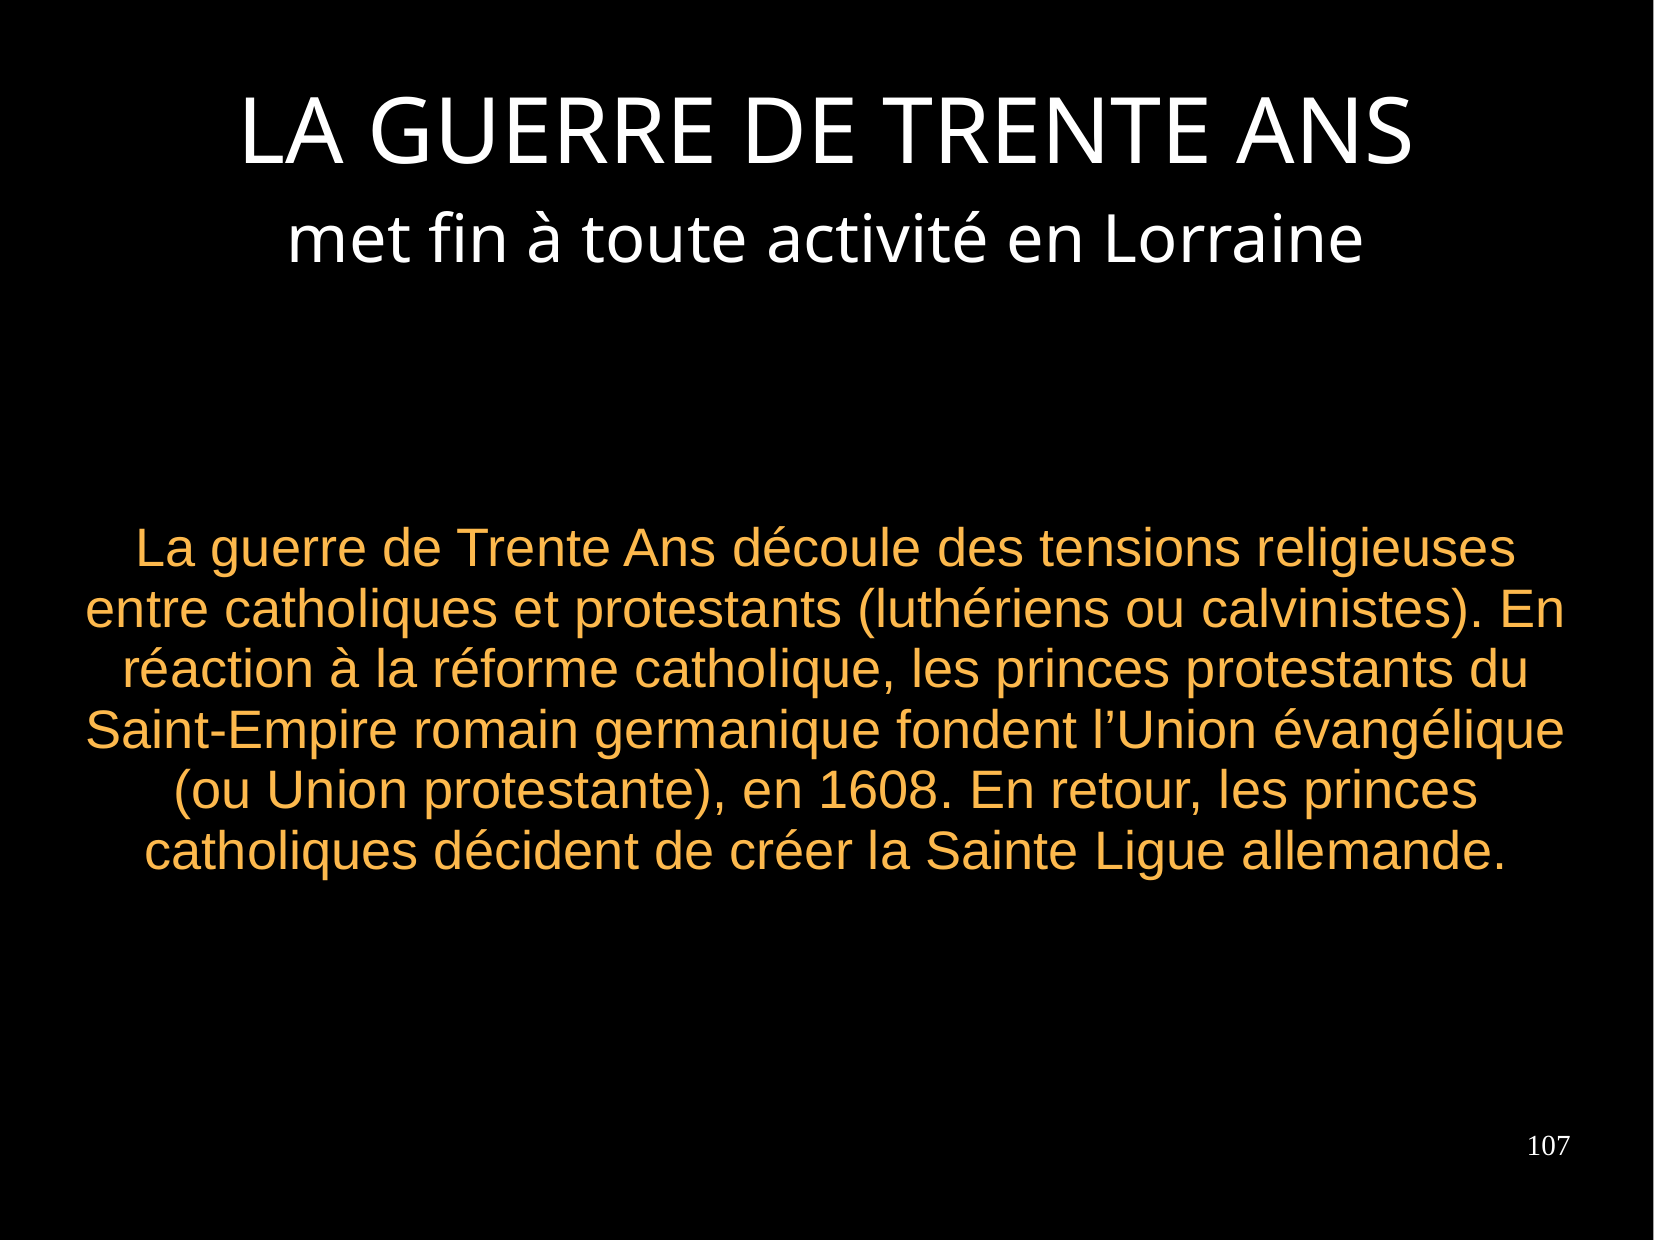

# LA GUERRE DE TRENTE ANS met fin à toute activité en Lorraine
La guerre de Trente Ans découle des tensions religieuses entre catholiques et protestants (luthériens ou calvinistes). En réaction à la réforme catholique, les princes protestants du Saint-Empire romain germanique fondent l’Union évangélique (ou Union protestante), en 1608. En retour, les princes catholiques décident de créer la Sainte Ligue allemande.
107